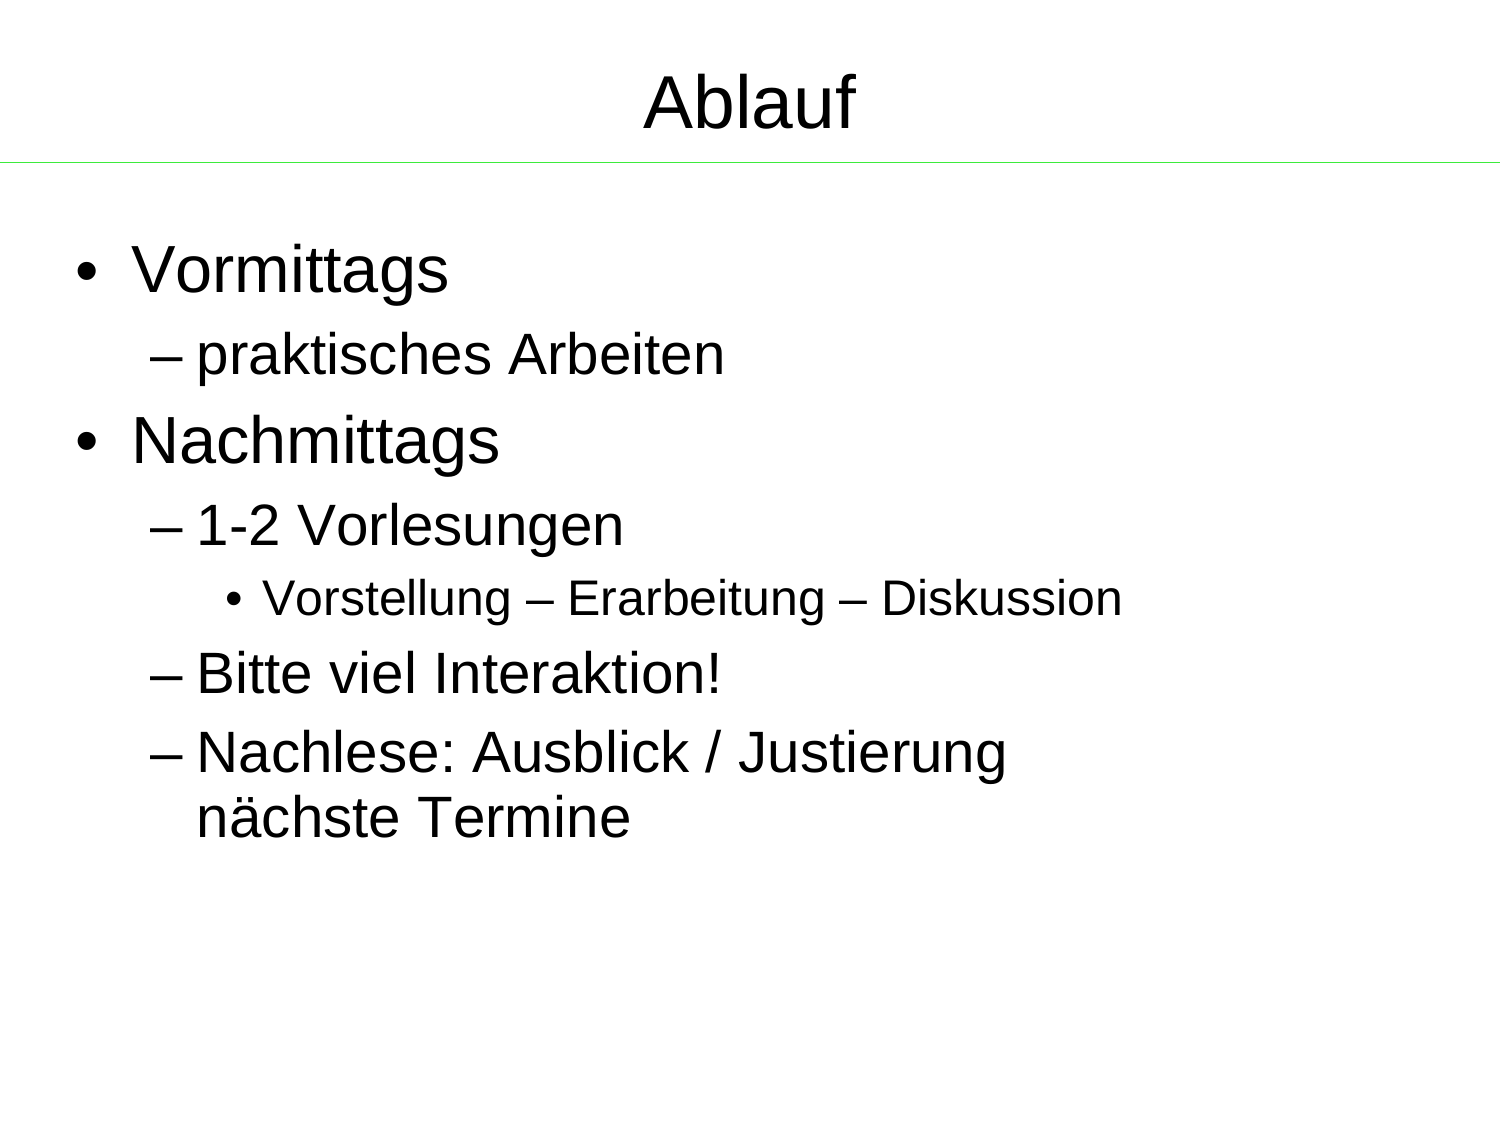

# Ablauf
Vormittags
praktisches Arbeiten
Nachmittags
1-2 Vorlesungen
Vorstellung – Erarbeitung – Diskussion
Bitte viel Interaktion!
Nachlese: Ausblick / Justierung
nächste Termine